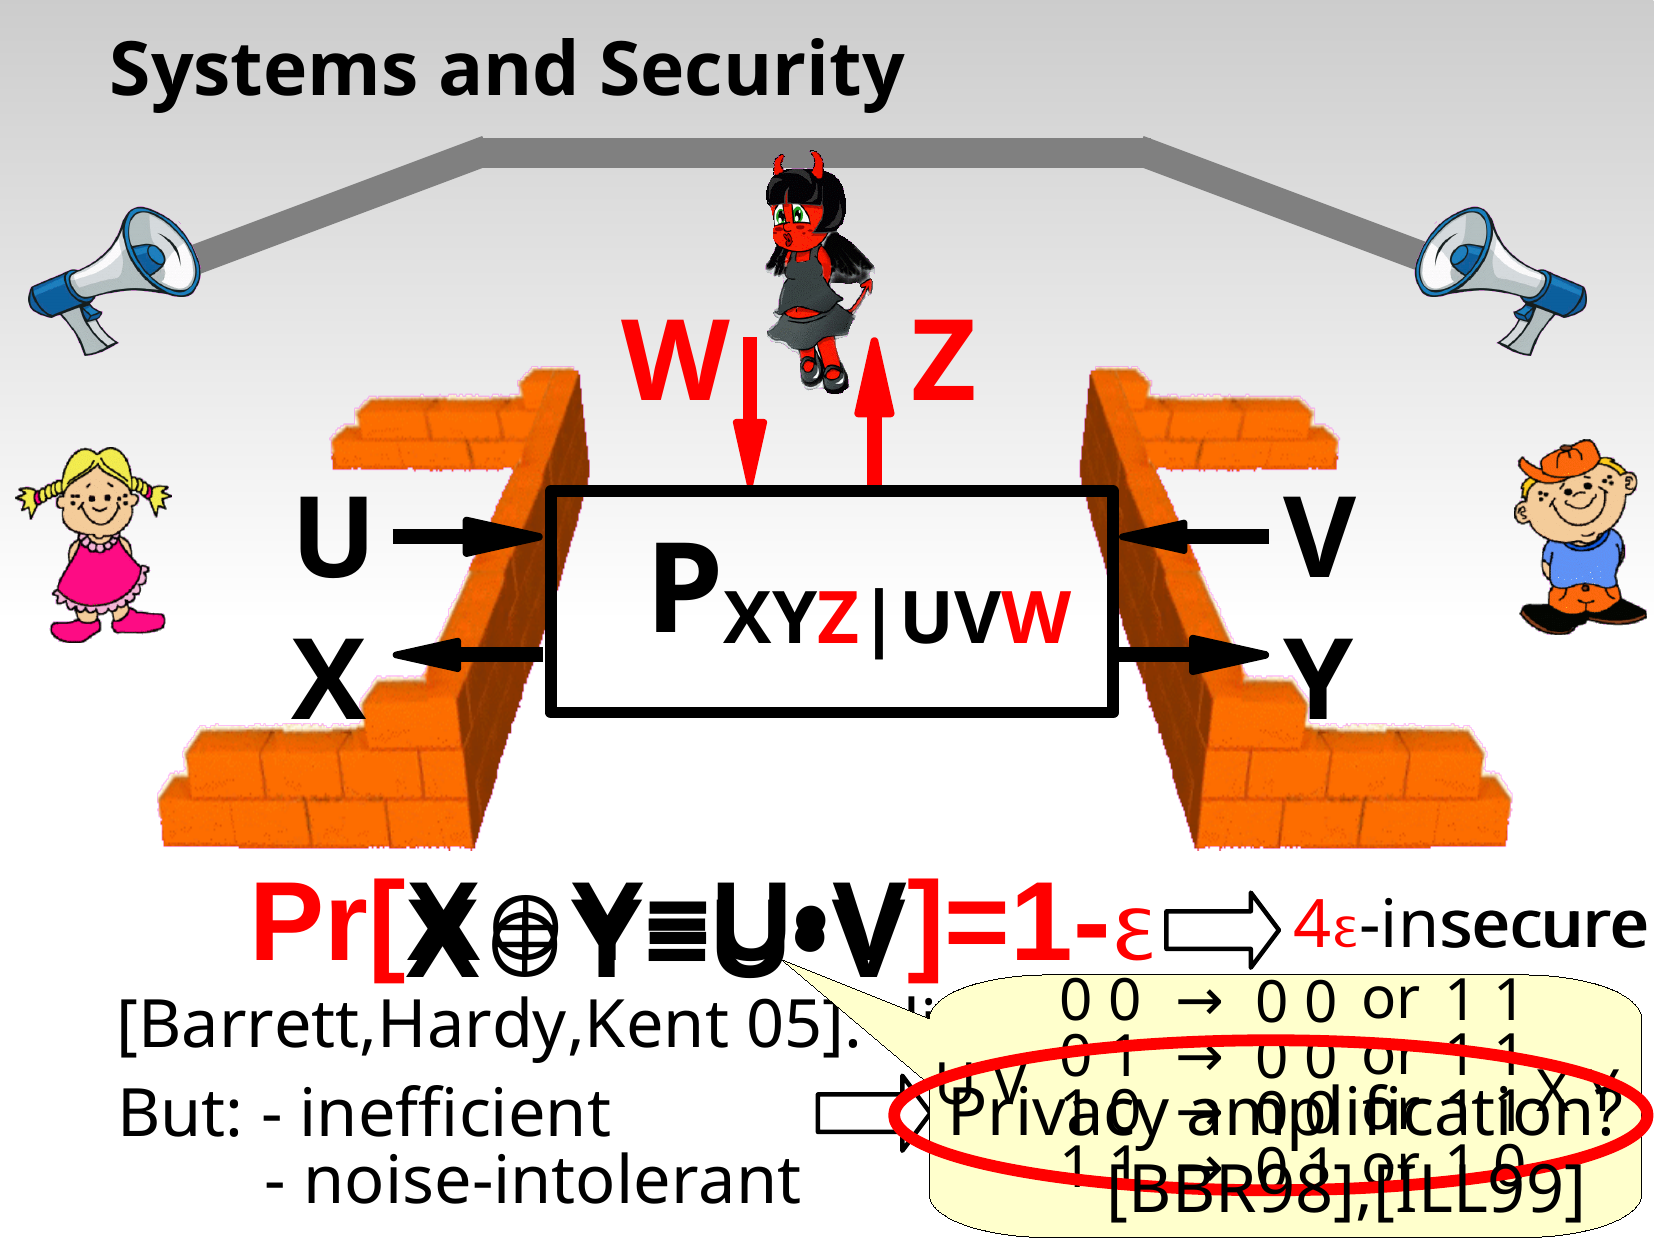

Systems and Security
W
Z
U
V
Y
PXYZ|UVW
X
XY=UV
Pr[XY=UV]=1-
4-insecure
secure
or
or
or
or
1 1
1 1
1 1
1 0
0 0
0 1
1 0
1 1
→
→
→
→
0 0
0 0
0 0
0 1
U V
X Y
[Barrett,Hardy,Kent 05]: different system
Privacy amplification?
But: - inefficient
- noise-intolerant
[BBR98],[ILL99]